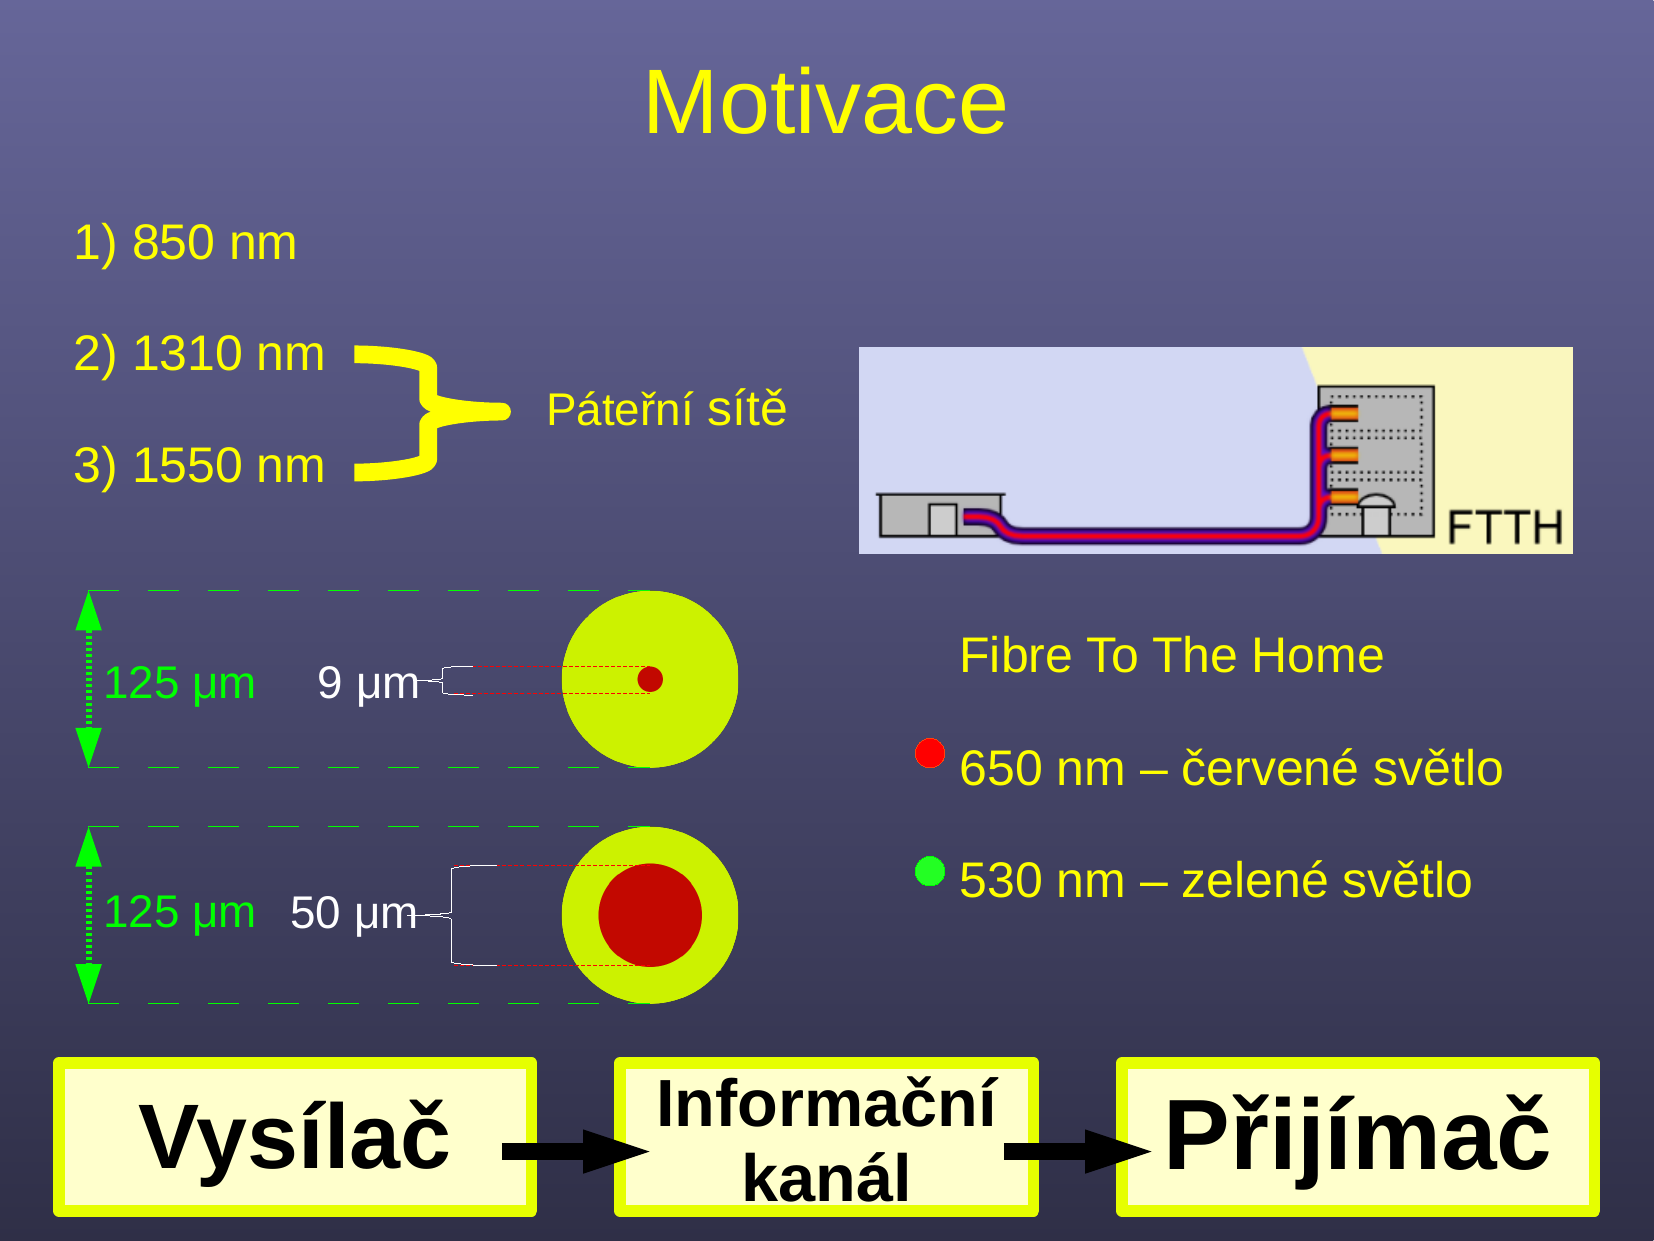

# Motivace
1) 850 nm
2) 1310 nm
3) 1550 nm
Páteřní sítě
Fibre To The Home
125 μm
9 μm
650 nm – červené světlo
530 nm – zelené světlo
125 μm
50 μm
Informační kanál
Vysílač
Přijímač